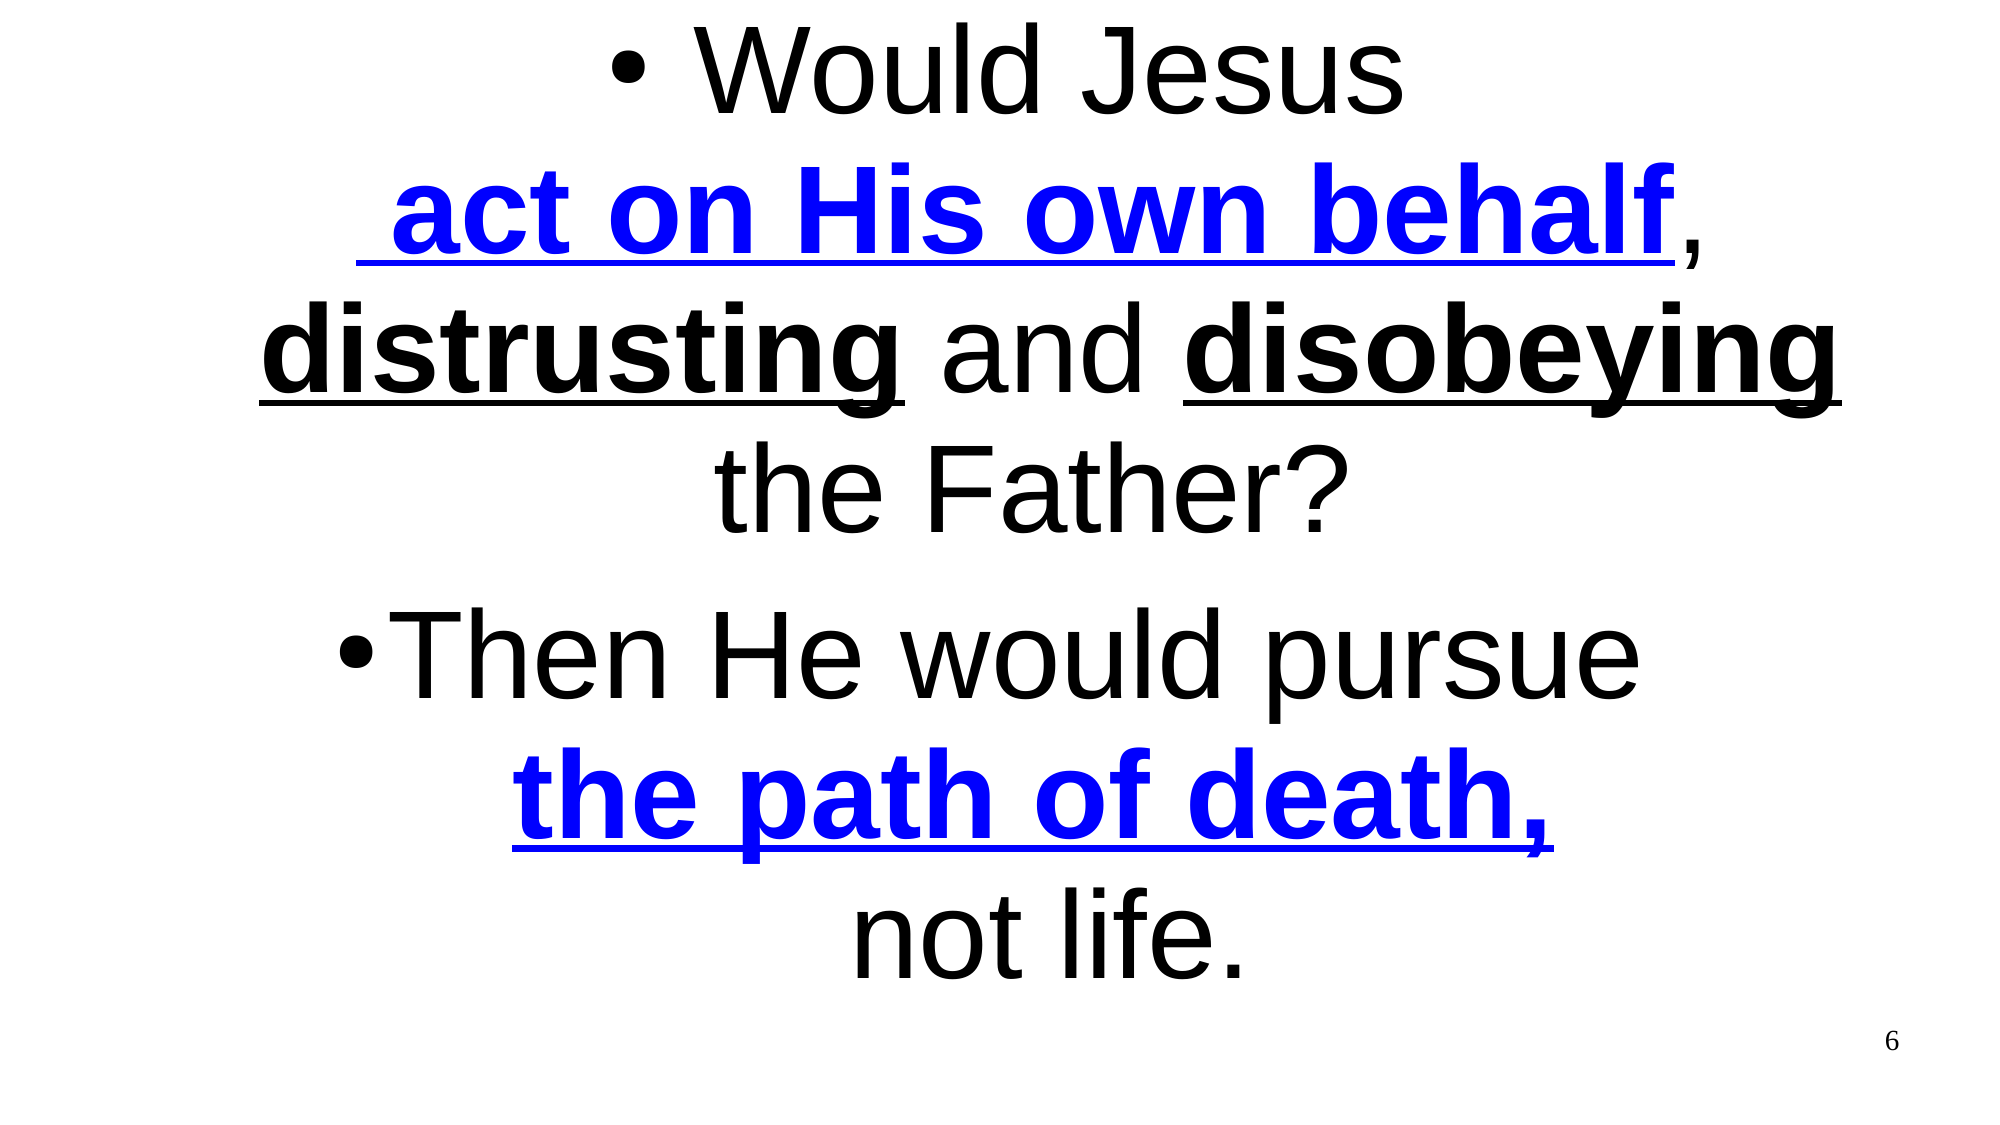

# Would Jesus act on His own behalf, distrusting and disobeying the Father?
Then He would pursue
the path of death,
 not life.
6